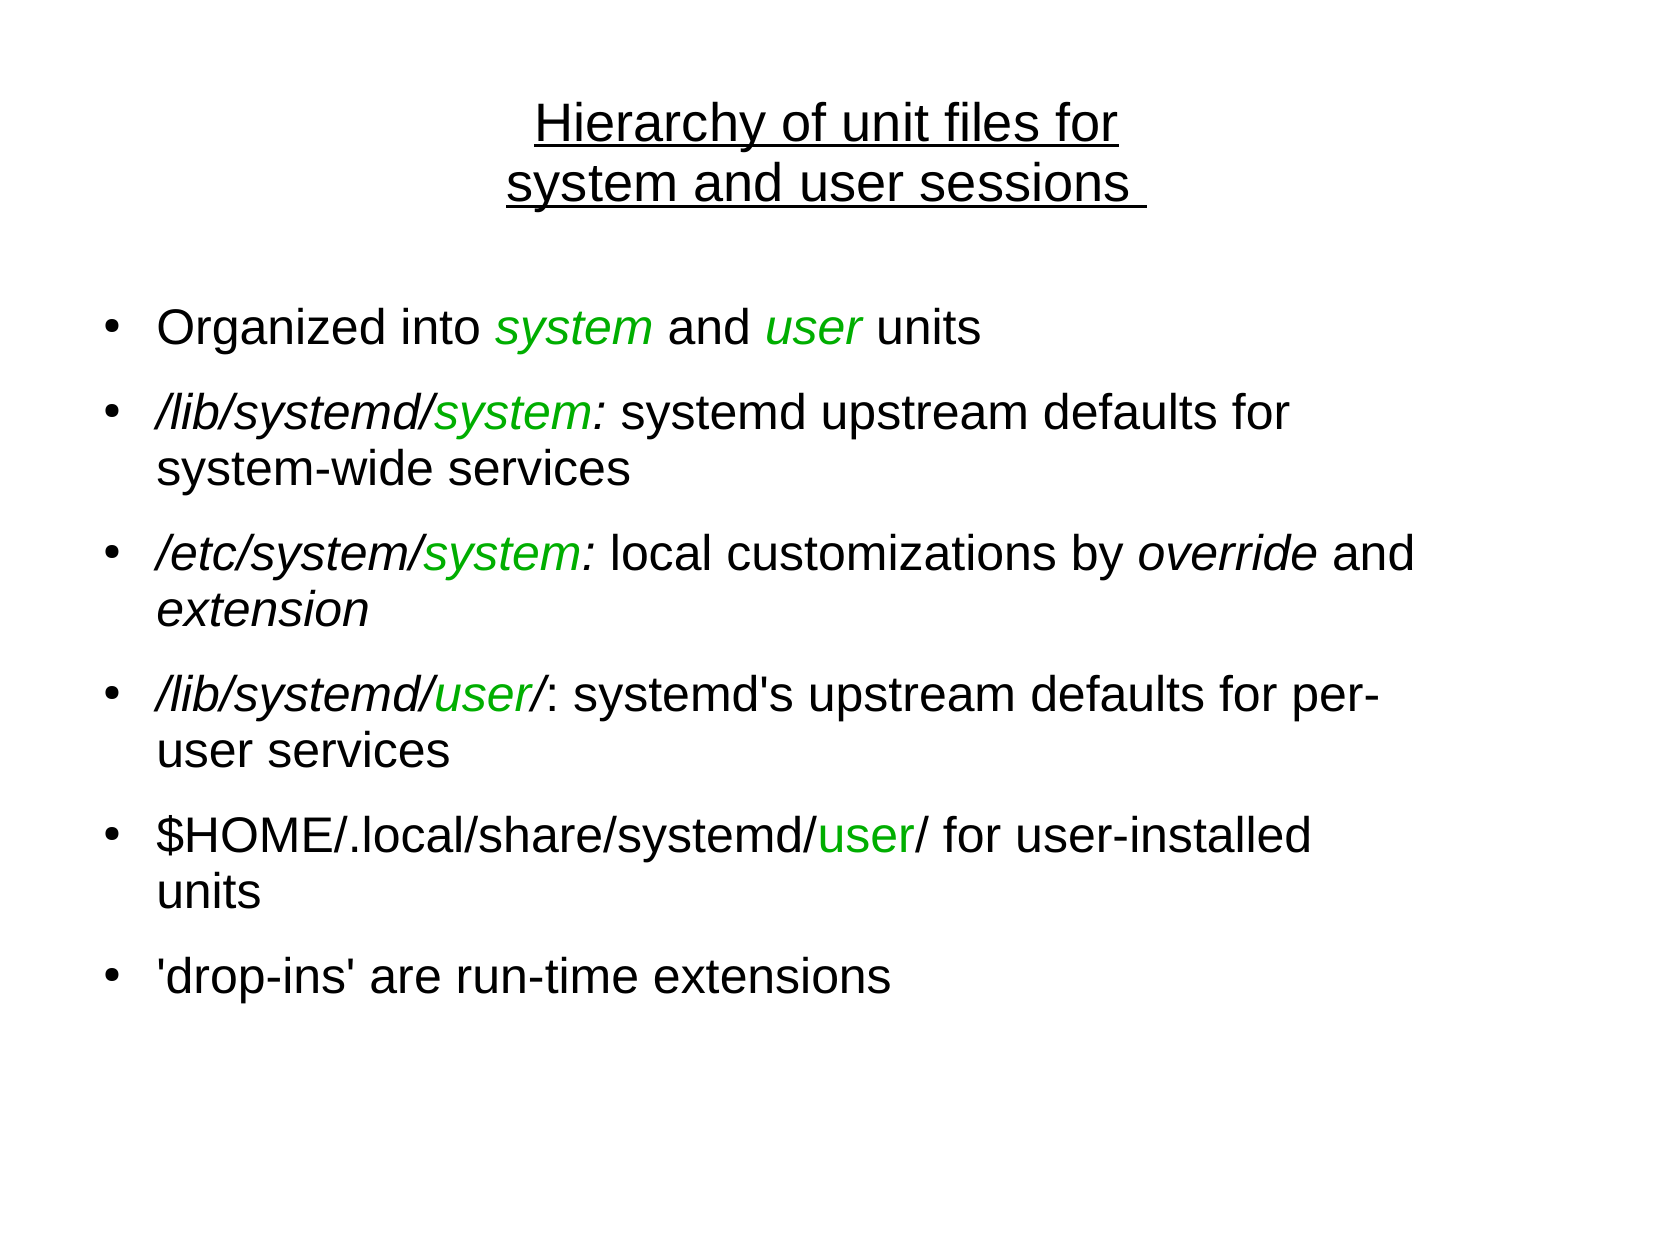

# Hierarchy of unit files for system and user sessions
Organized into system and user units
/lib/systemd/system: systemd upstream defaults for system-wide services
/etc/system/system: local customizations by override and extension
/lib/systemd/user/: systemd's upstream defaults for per-user services
$HOME/.local/share/systemd/user/ for user-installed units
'drop-ins' are run-time extensions